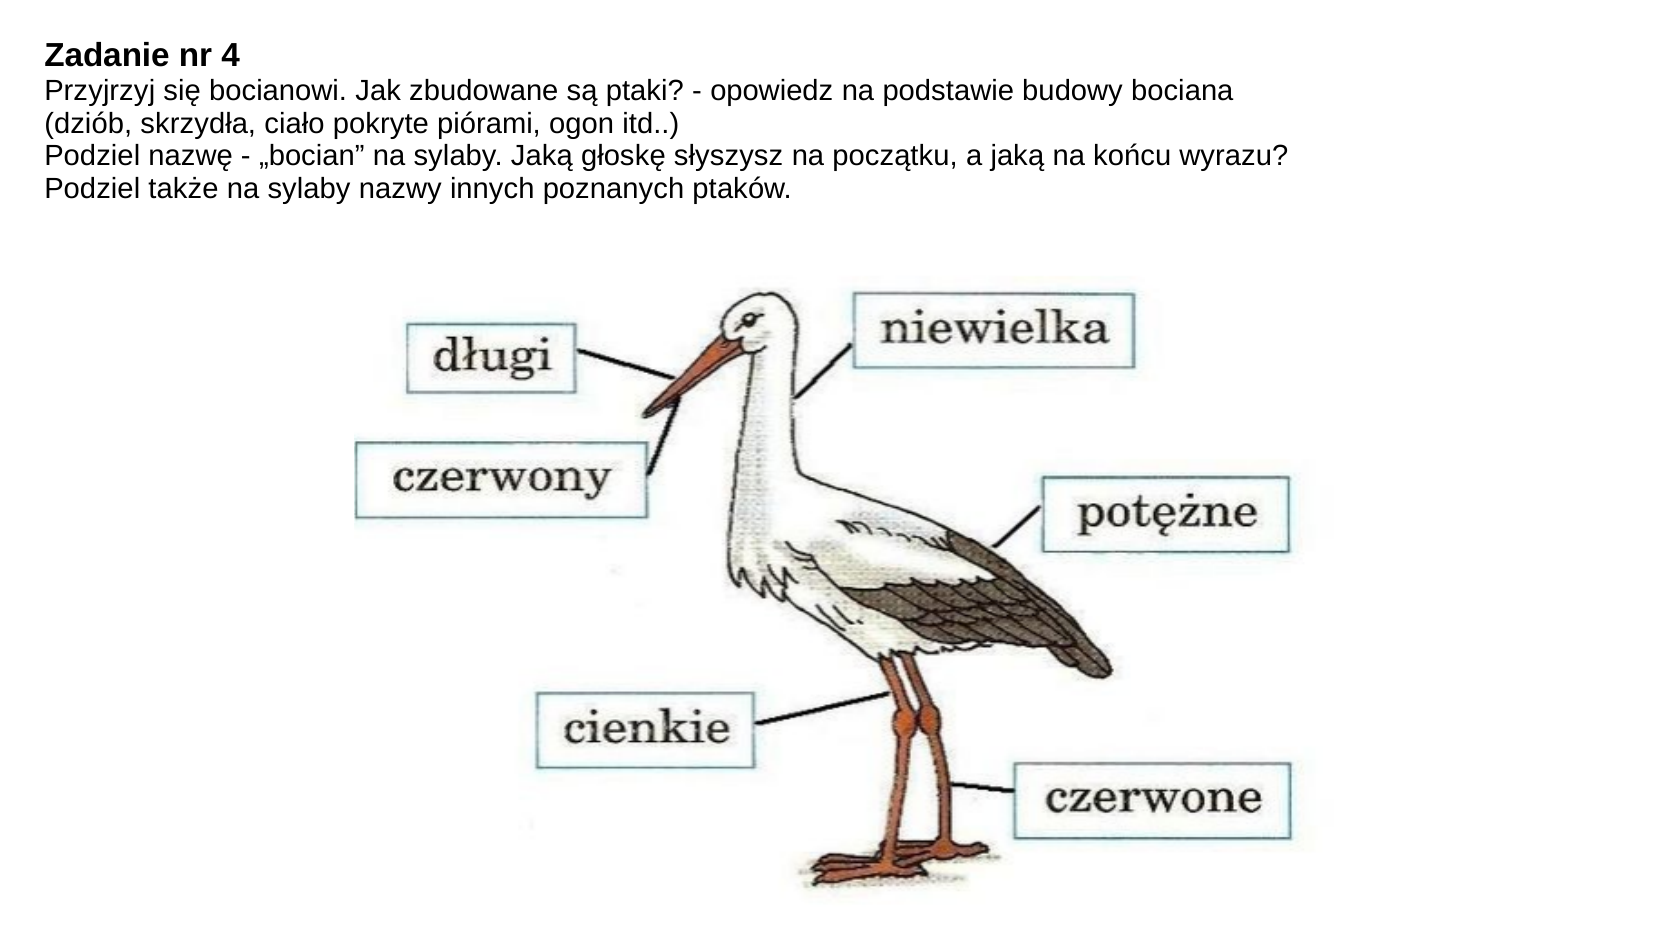

Zadanie nr 4
Przyjrzyj się bocianowi. Jak zbudowane są ptaki? - opowiedz na podstawie budowy bociana
(dziób, skrzydła, ciało pokryte piórami, ogon itd..)
Podziel nazwę - „bocian” na sylaby. Jaką głoskę słyszysz na początku, a jaką na końcu wyrazu?
Podziel także na sylaby nazwy innych poznanych ptaków.